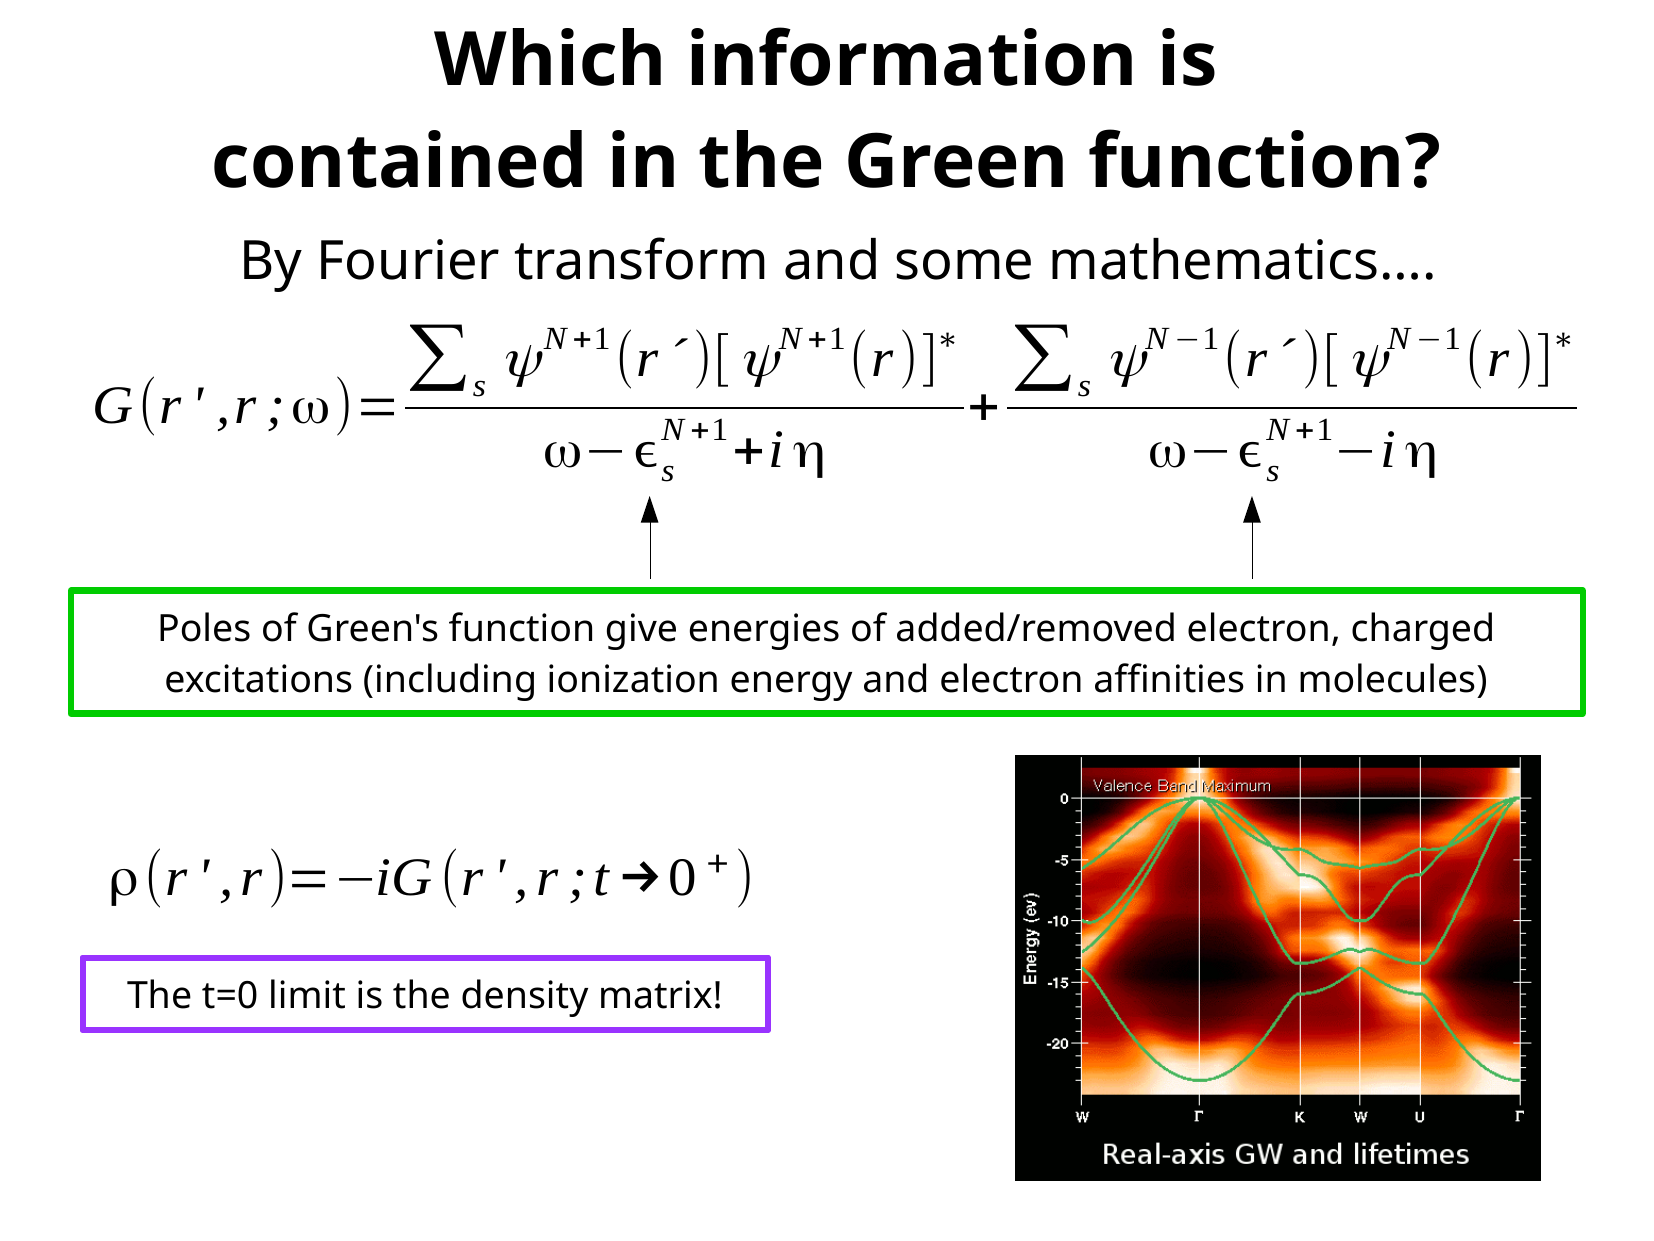

# Which information is contained in the Green function?
By Fourier transform and some mathematics….
Poles of Green's function give energies of added/removed electron, charged excitations (including ionization energy and electron affinities in molecules)
The t=0 limit is the density matrix!
The t=0 limit is the density matrix!